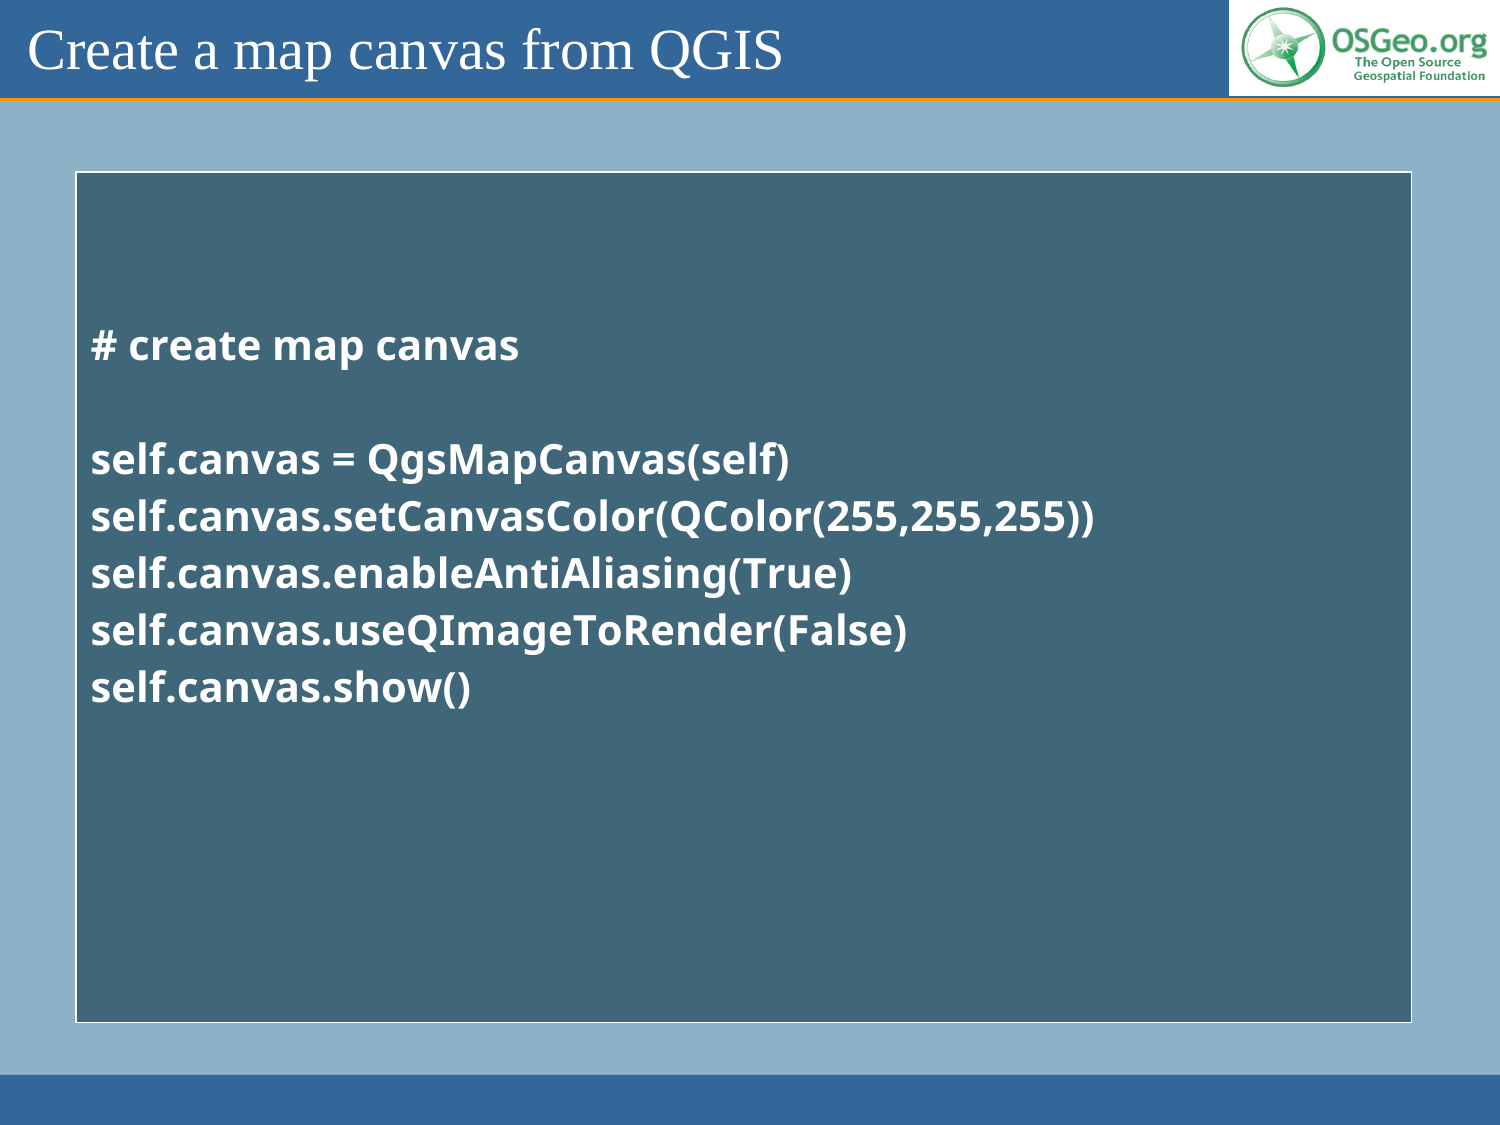

# Create a map canvas from QGIS
# create map canvas
self.canvas = QgsMapCanvas(self)
self.canvas.setCanvasColor(QColor(255,255,255))
self.canvas.enableAntiAliasing(True)
self.canvas.useQImageToRender(False)
self.canvas.show()